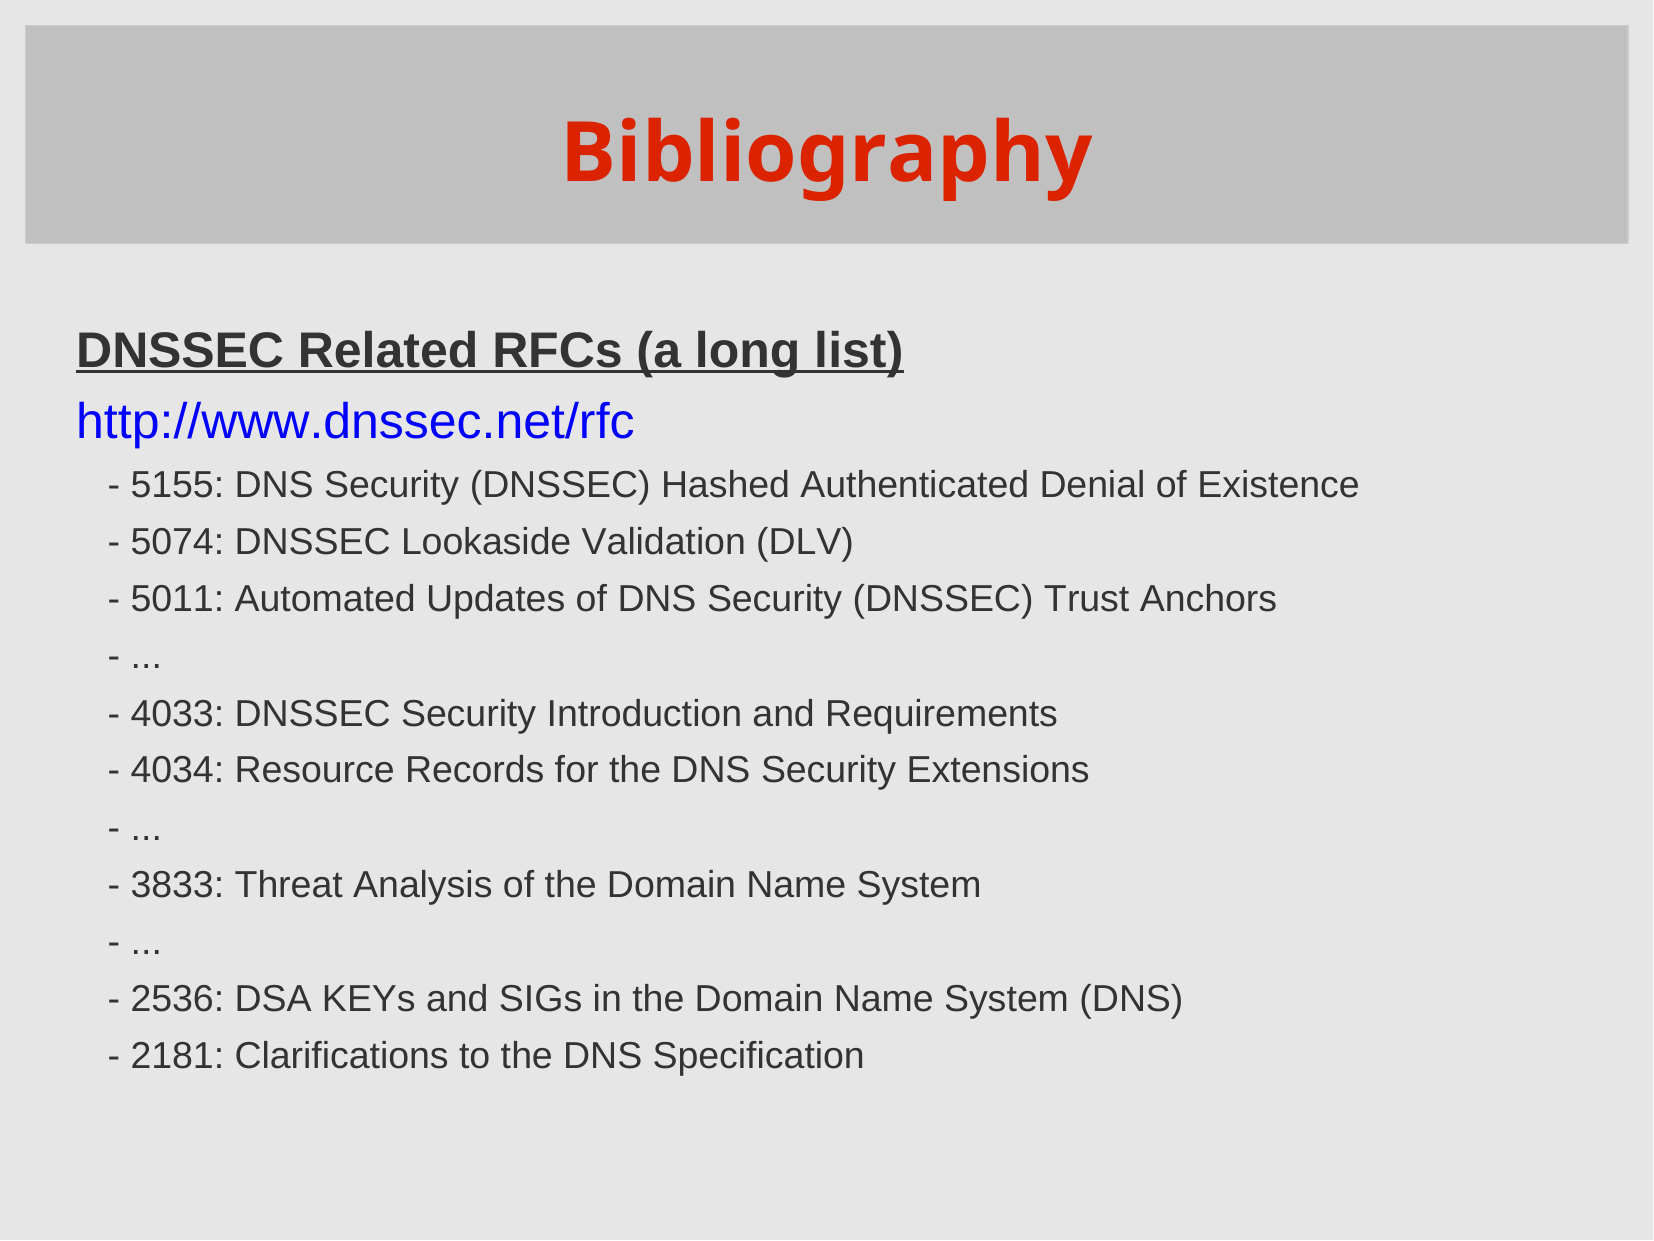

# Bibliography
DNSSEC Related RFCs (a long list)
http://www.dnssec.net/rfc
 - 5155: DNS Security (DNSSEC) Hashed Authenticated Denial of Existence
 - 5074: DNSSEC Lookaside Validation (DLV)
 - 5011: Automated Updates of DNS Security (DNSSEC) Trust Anchors
 - ...
 - 4033: DNSSEC Security Introduction and Requirements
 - 4034: Resource Records for the DNS Security Extensions
 - ...
 - 3833: Threat Analysis of the Domain Name System
 - ...
 - 2536: DSA KEYs and SIGs in the Domain Name System (DNS)
 - 2181: Clarifications to the DNS Specification